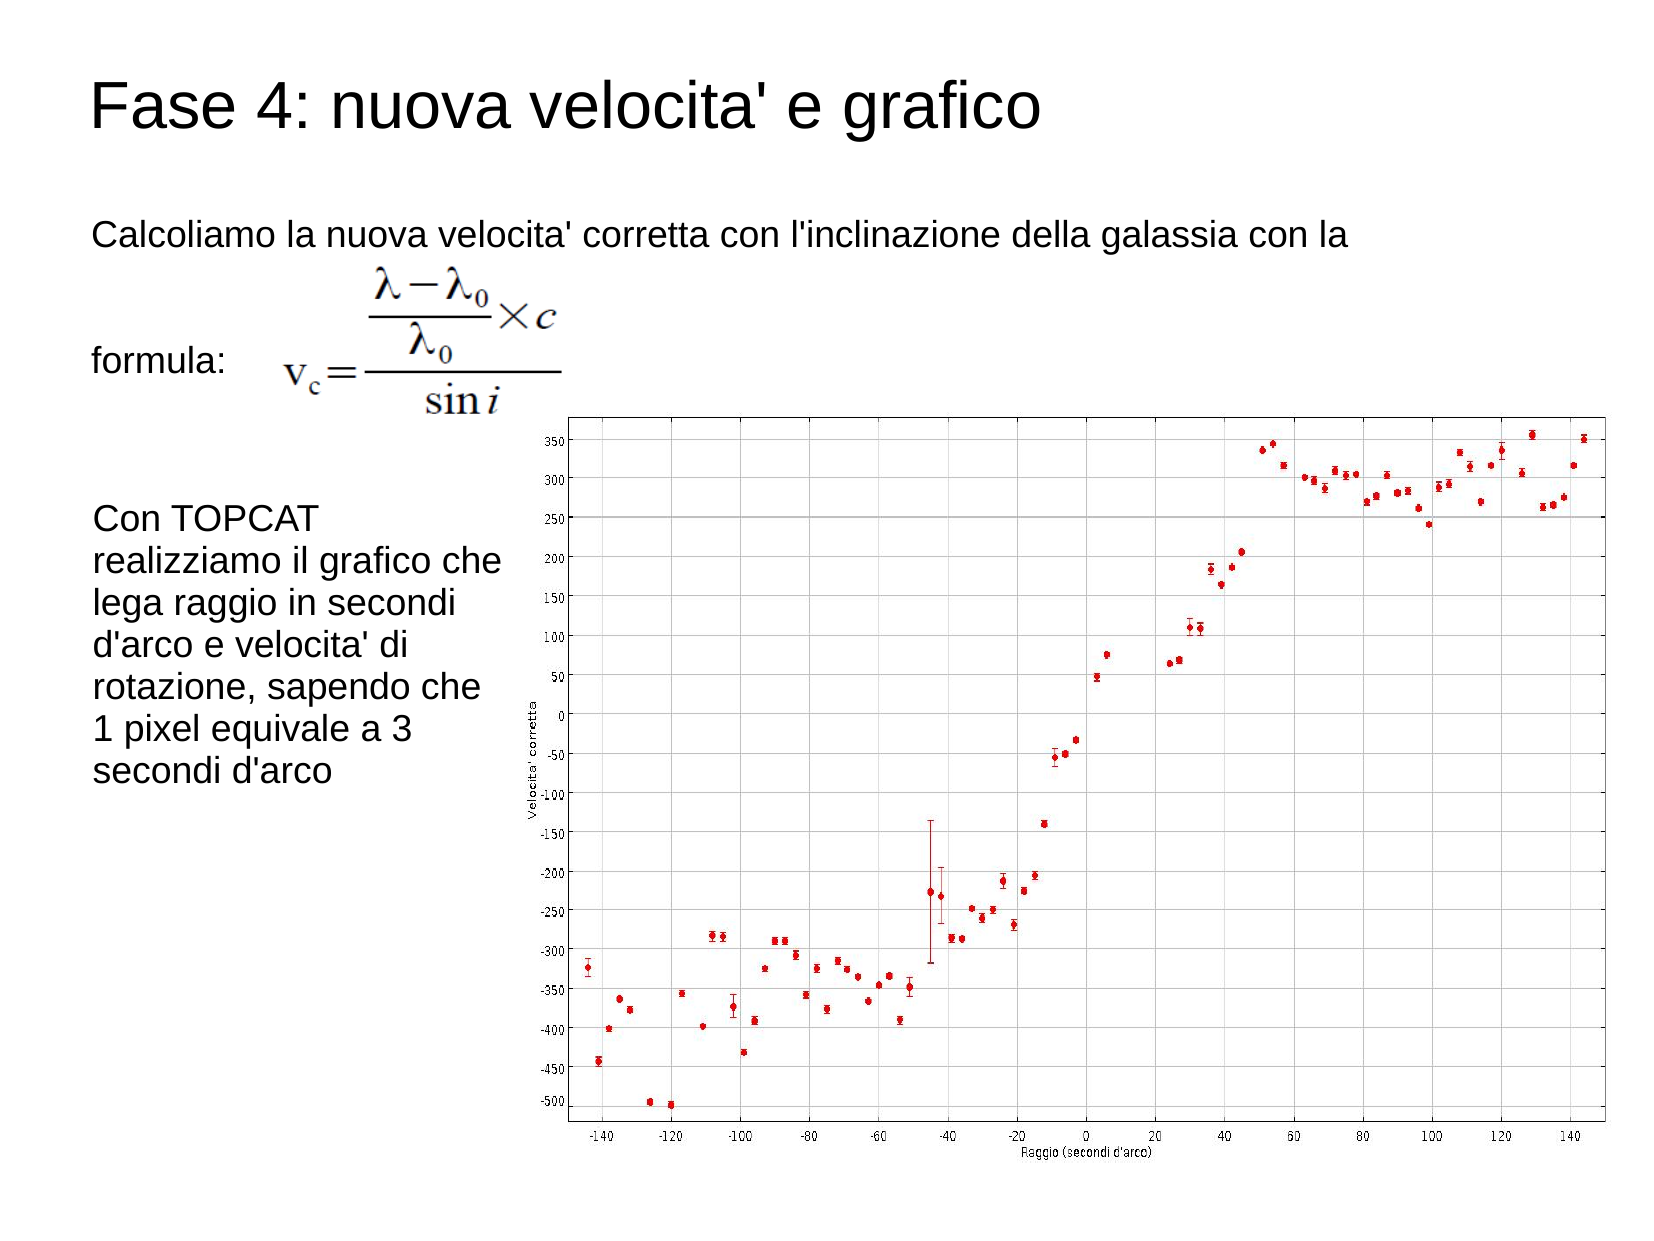

Fase 4: nuova velocita' e grafico
Calcoliamo la nuova velocita' corretta con l'inclinazione della galassia con la
formula:
Con TOPCAT realizziamo il grafico che lega raggio in secondi d'arco e velocita' di rotazione, sapendo che 1 pixel equivale a 3 secondi d'arco